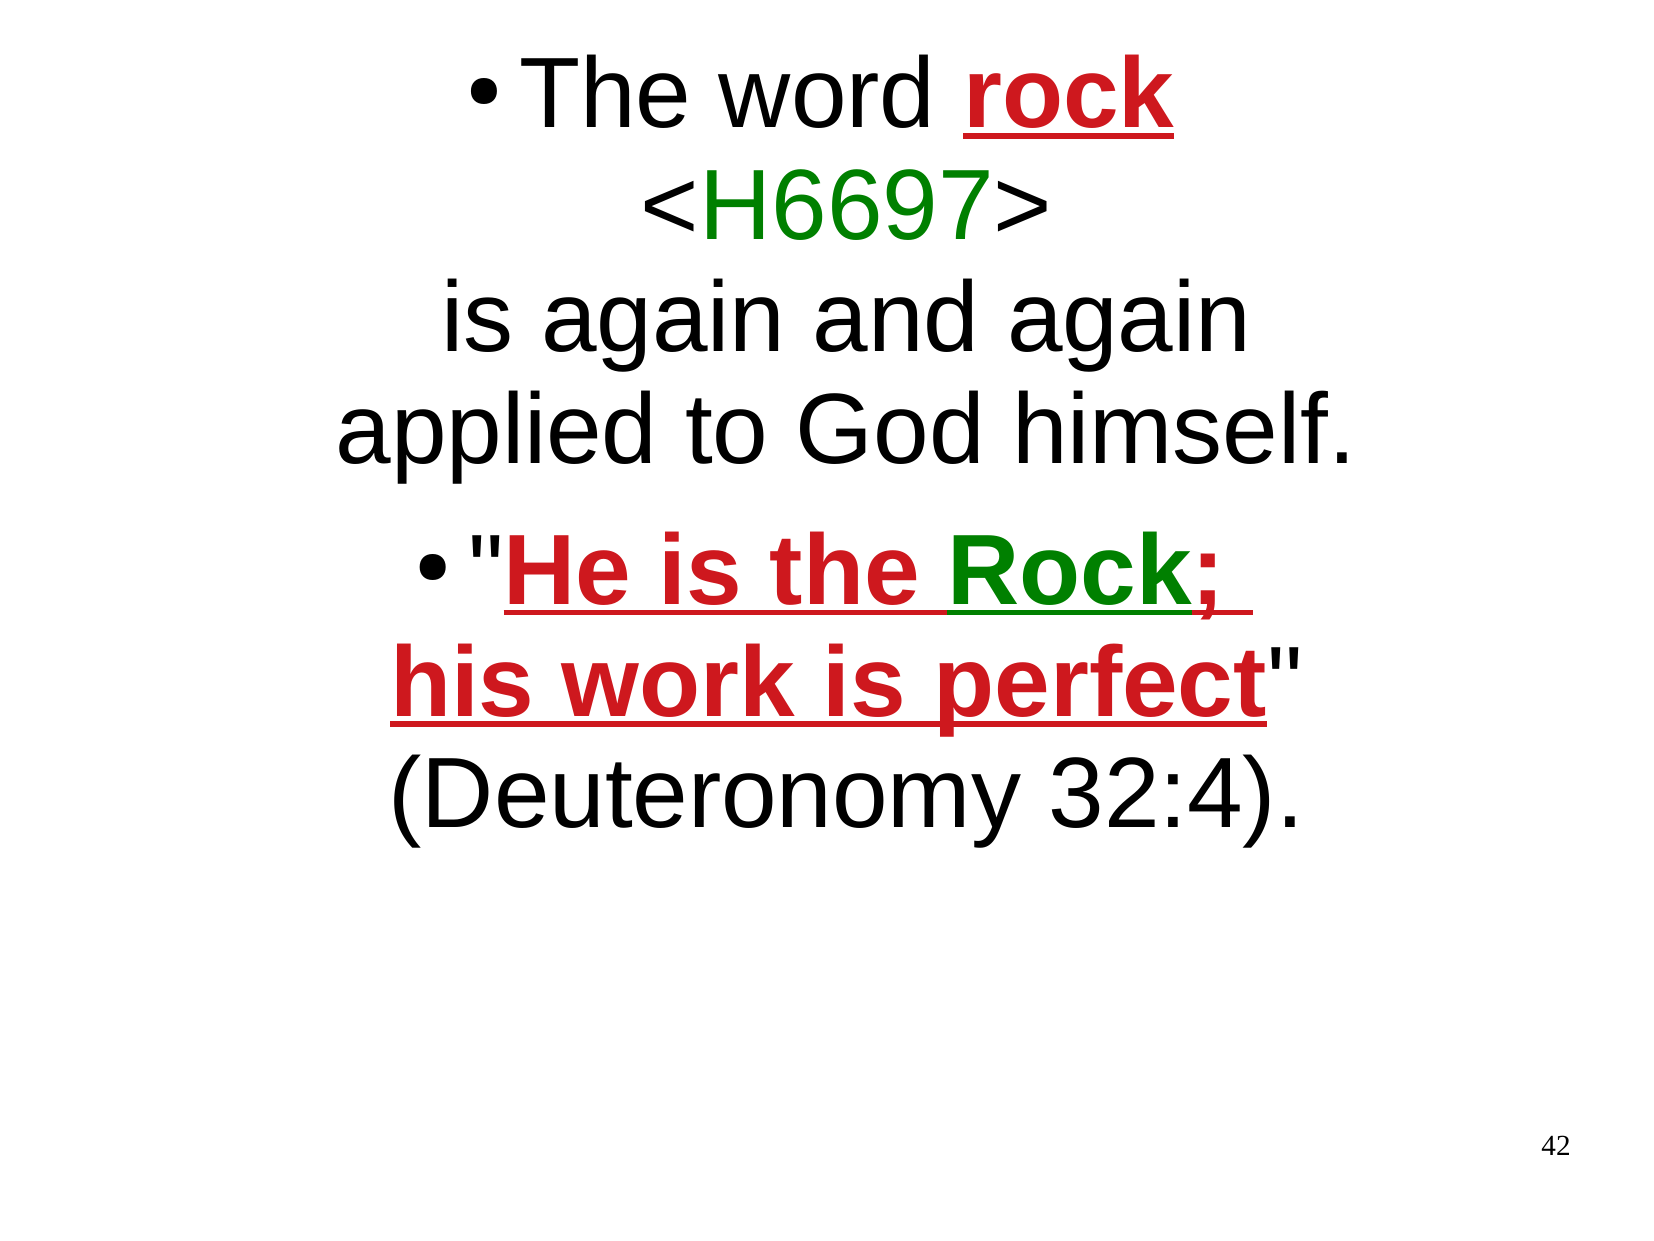

# The word rock <H6697> is again and again applied to God himself.
"He is the Rock;
his work is perfect"
(Deuteronomy 32:4).
42